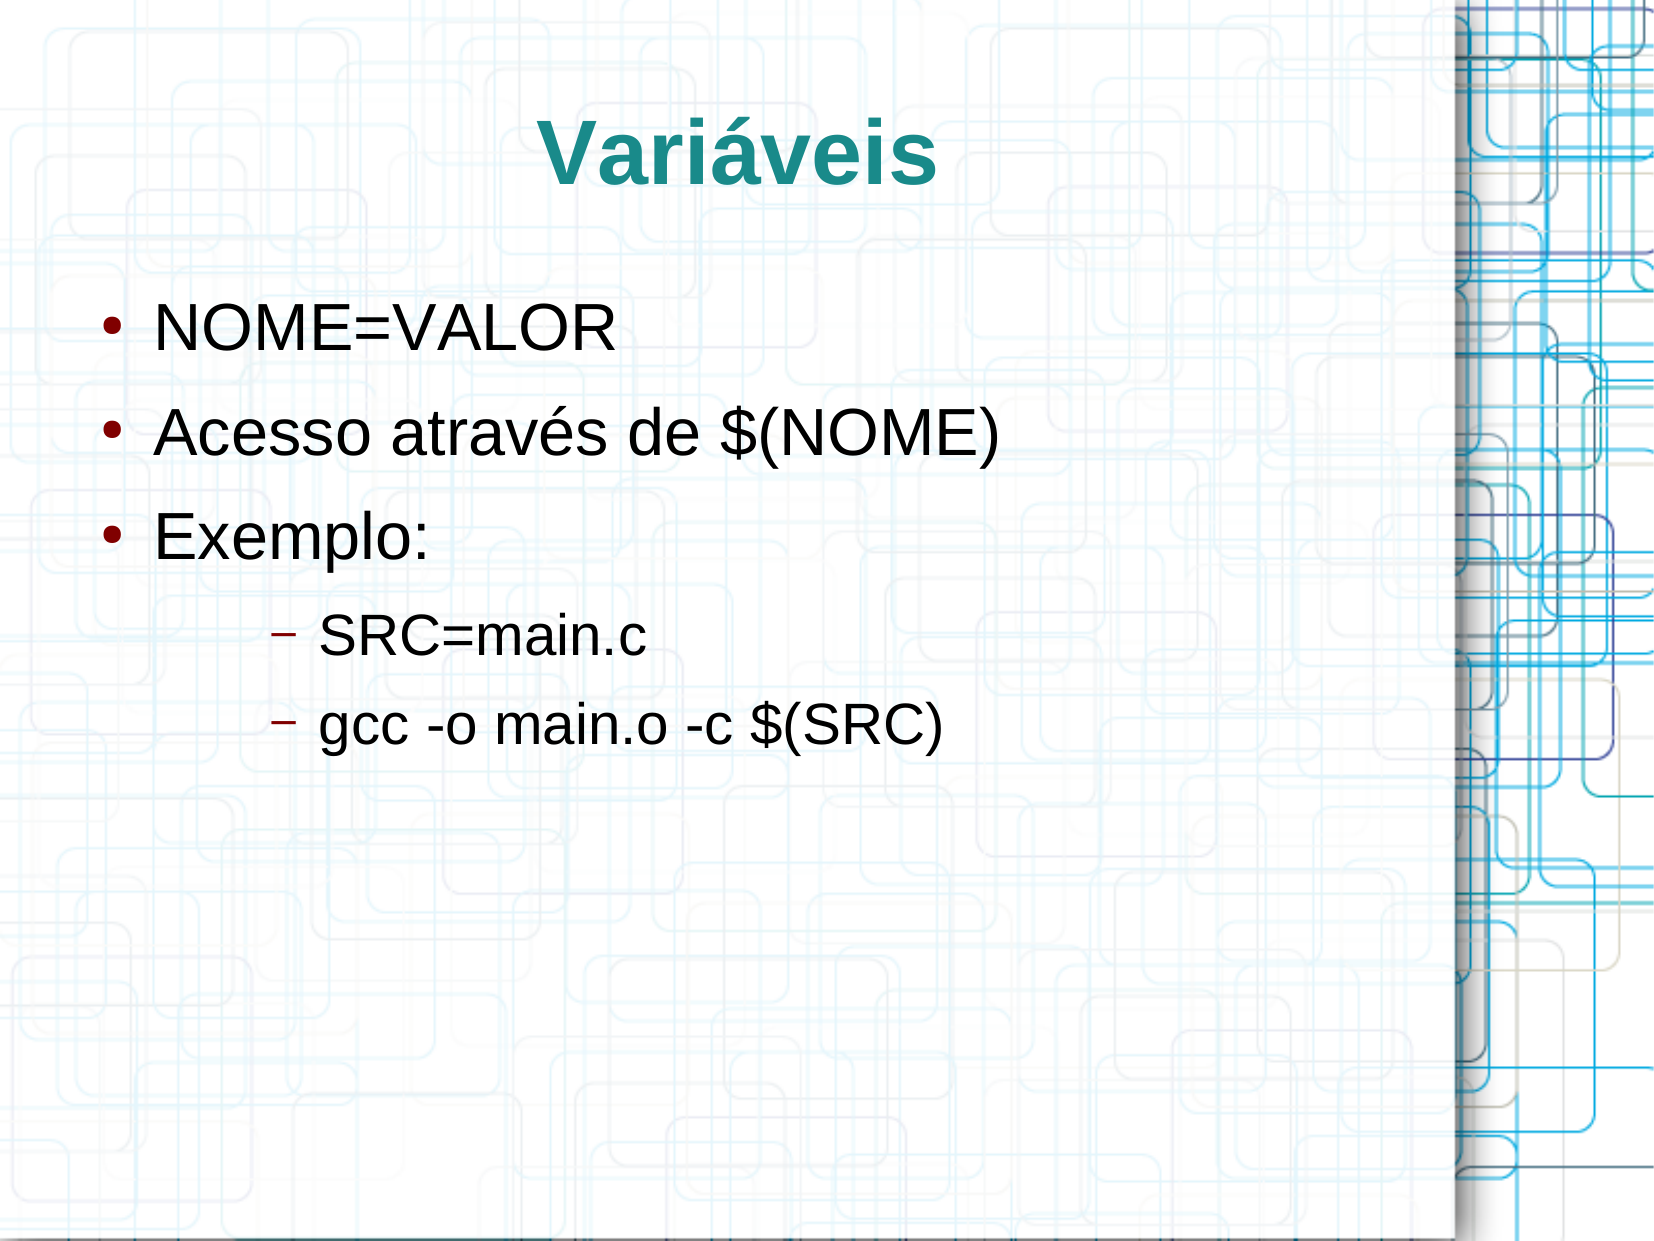

# Variáveis
NOME=VALOR
Acesso através de $(NOME)
Exemplo:
SRC=main.c
gcc -o main.o -c $(SRC)